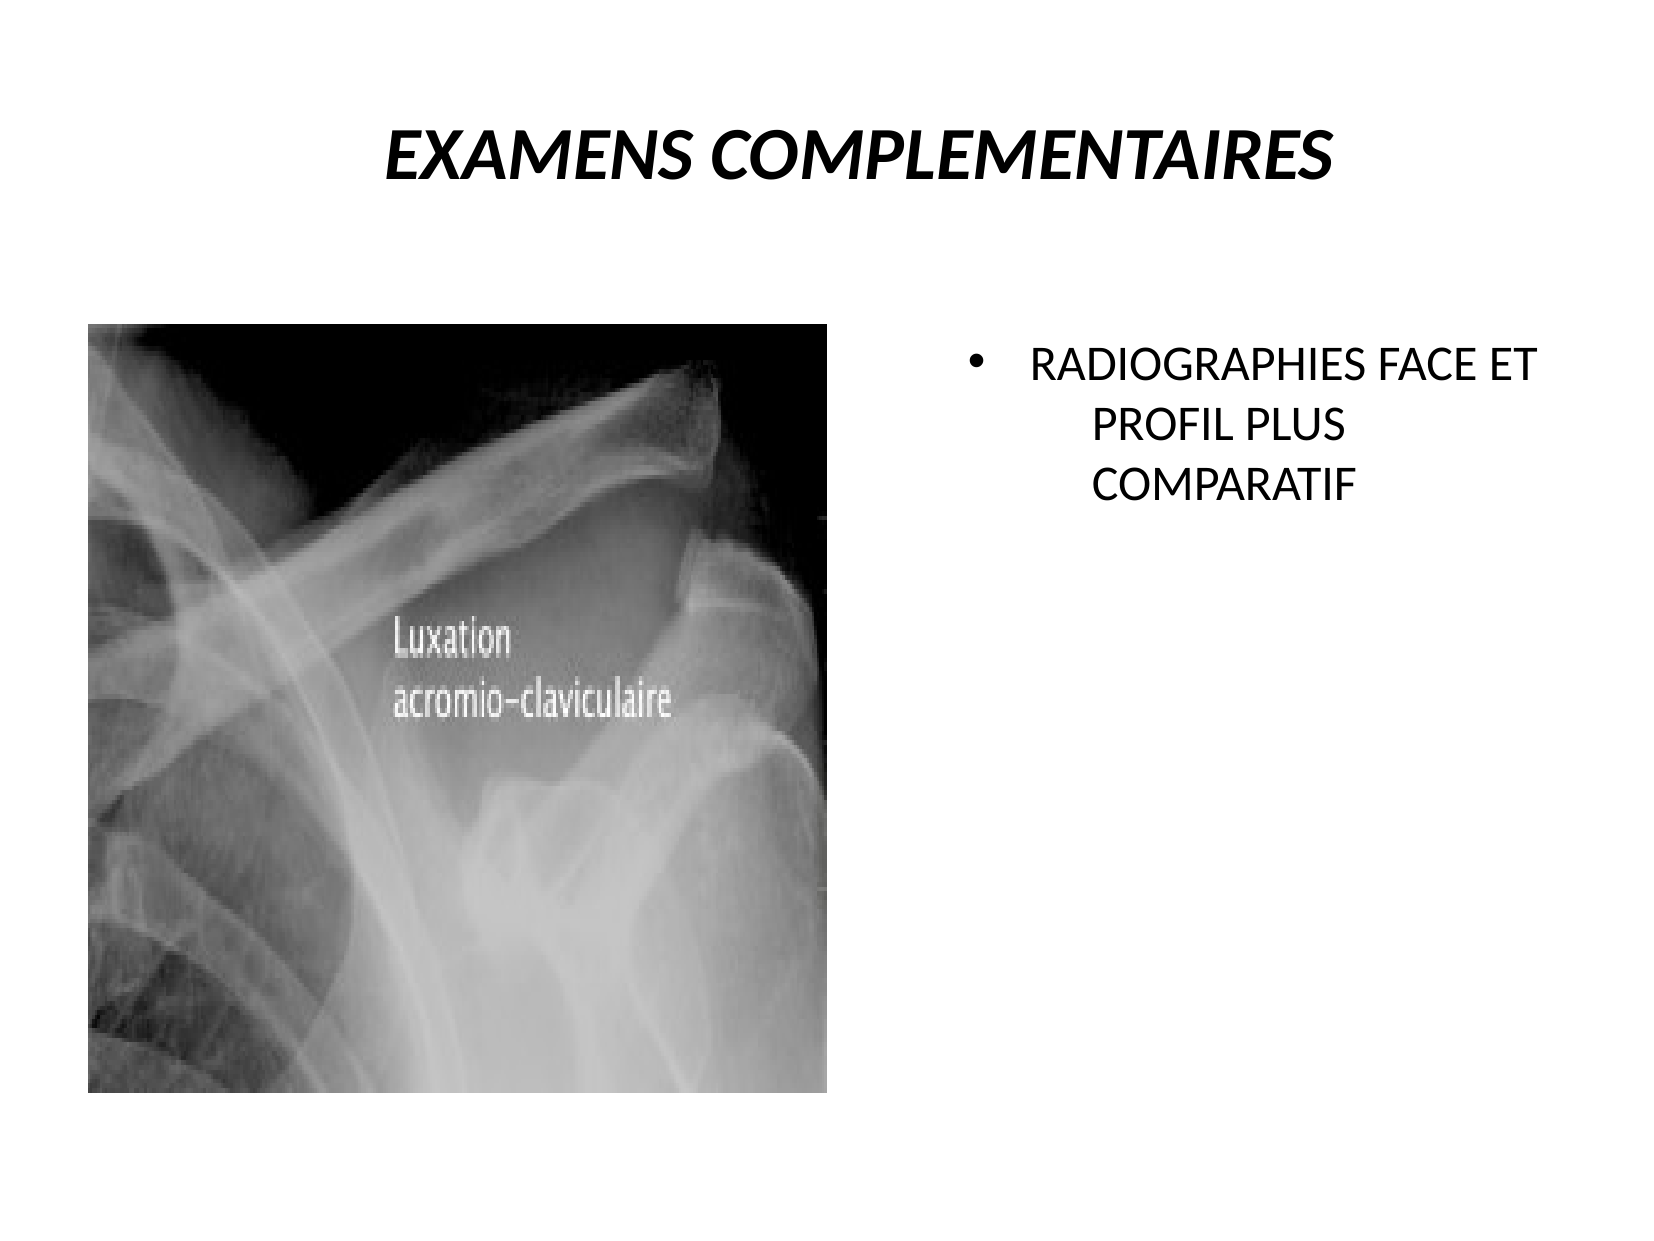

# EXAMENS COMPLEMENTAIRES
RADIOGRAPHIES FACE ET PROFIL PLUS COMPARATIF